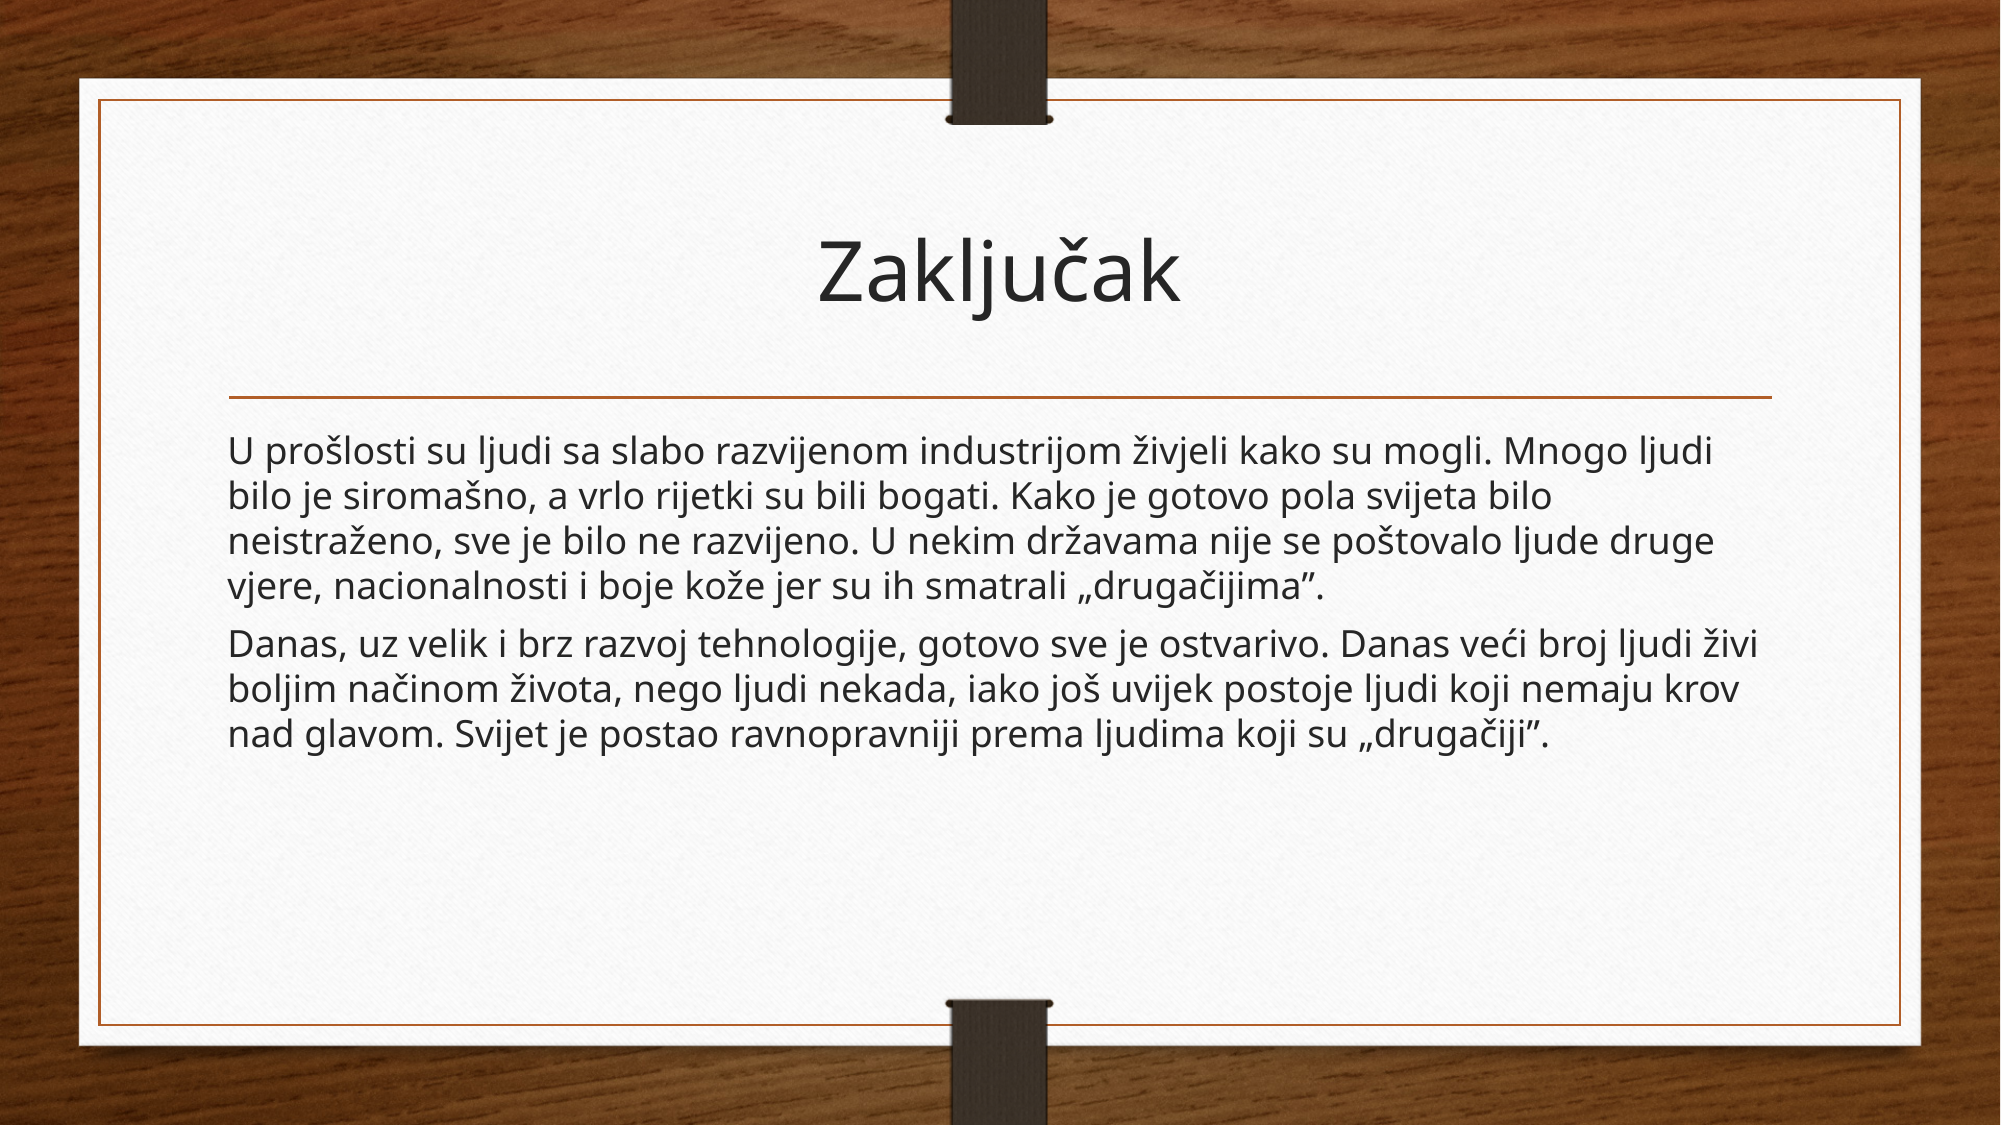

# Zaključak
U prošlosti su ljudi sa slabo razvijenom industrijom živjeli kako su mogli. Mnogo ljudi bilo je siromašno, a vrlo rijetki su bili bogati. Kako je gotovo pola svijeta bilo neistraženo, sve je bilo ne razvijeno. U nekim državama nije se poštovalo ljude druge vjere, nacionalnosti i boje kože jer su ih smatrali „drugačijima”.
Danas, uz velik i brz razvoj tehnologije, gotovo sve je ostvarivo. Danas veći broj ljudi živi boljim načinom života, nego ljudi nekada, iako još uvijek postoje ljudi koji nemaju krov nad glavom. Svijet je postao ravnopravniji prema ljudima koji su „drugačiji”.